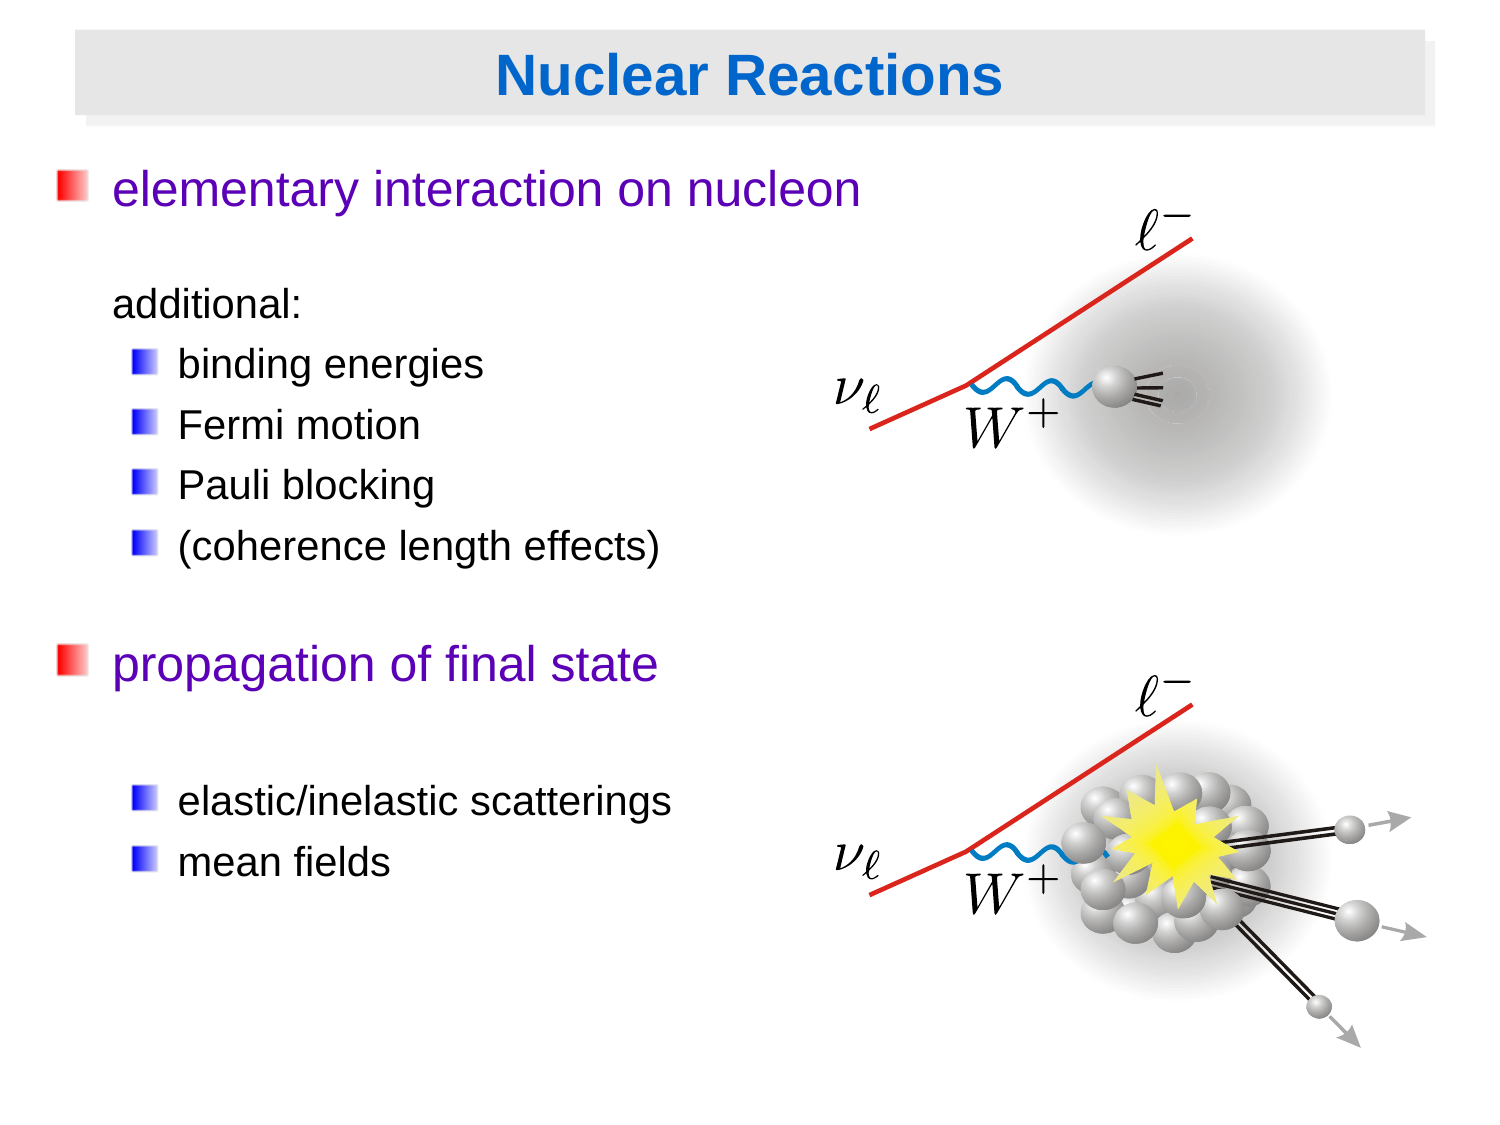

# Nuclear Reactions
elementary interaction on nucleon
additional:
binding energies
Fermi motion
Pauli blocking
(coherence length effects)
propagation of final state
elastic/inelastic scatterings
mean fields